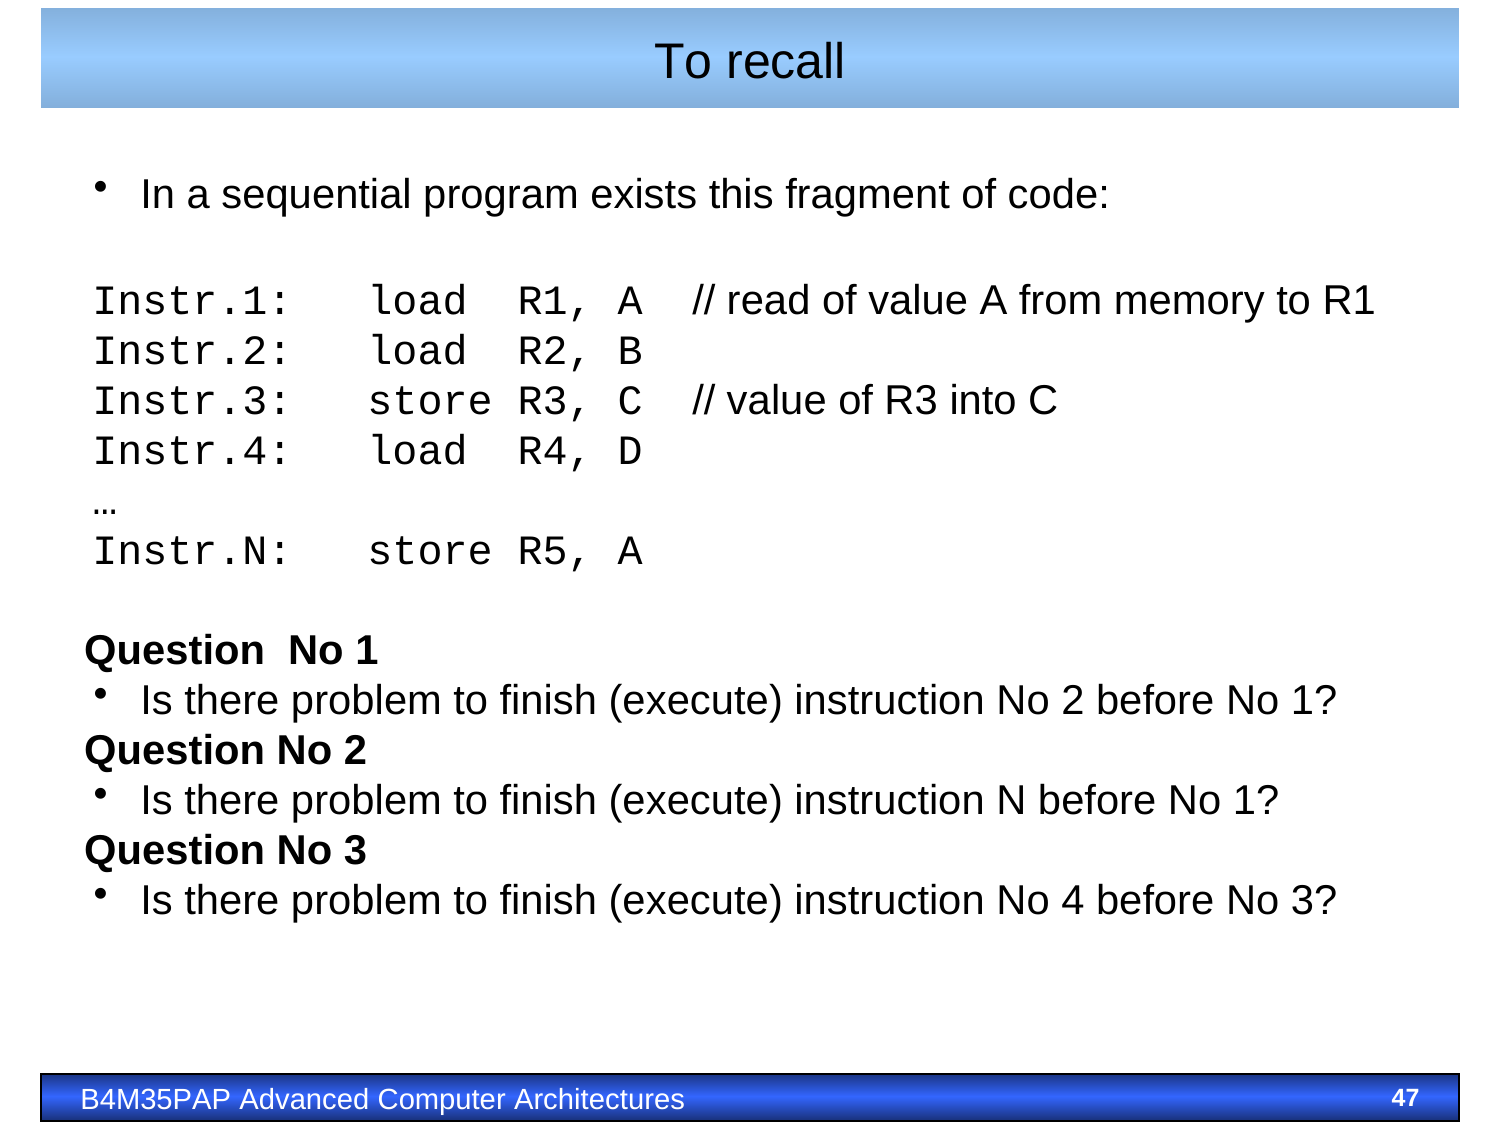

# To recall
In a sequential program exists this fragment of code:
	Instr.1: load R1, A // read of value A from memory to R1
	Instr.2: load R2, B
	Instr.3: store R3, C // value of R3 into C
	Instr.4: load R4, D
	…
	Instr.N: store R5, A
Question No 1
Is there problem to finish (execute) instruction No 2 before No 1?
Question No 2
Is there problem to finish (execute) instruction N before No 1?
Question No 3
Is there problem to finish (execute) instruction No 4 before No 3?